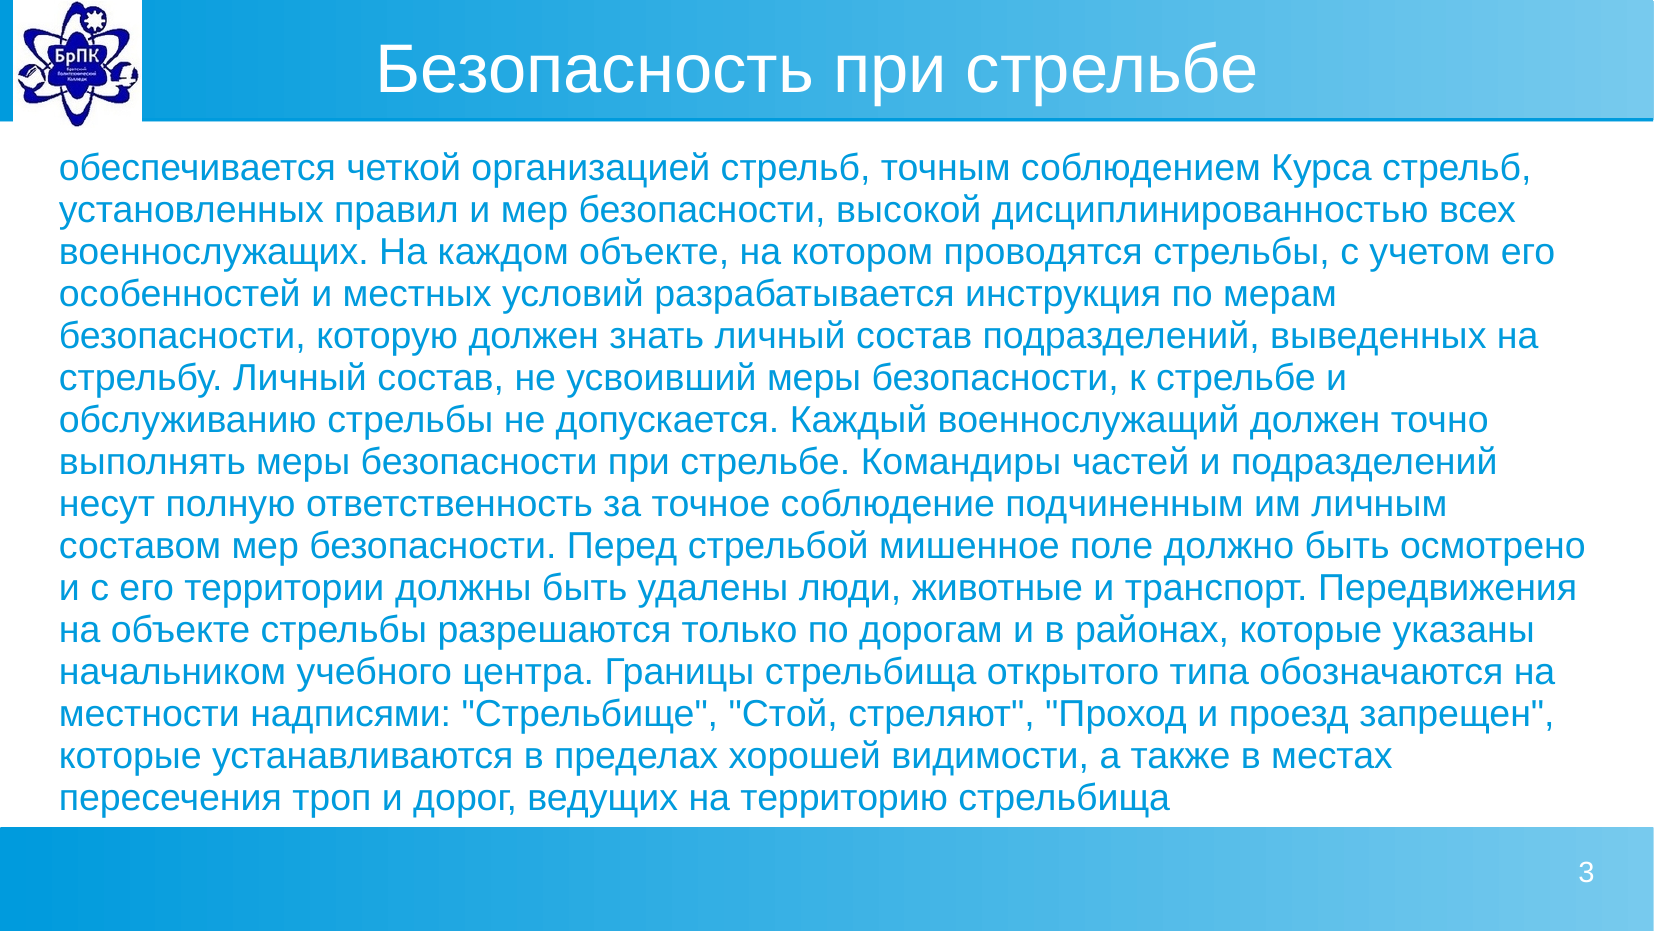

# Безопасность при стрельбе
обеспечивается четкой организацией стрельб, точным соблюдением Курса стрельб, установленных правил и мер безопасности, высокой дисциплинированностью всех военнослужащих. На каждом объекте, на котором проводятся стрельбы, с учетом его особенностей и местных условий разрабатывается инструкция по мерам безопасности, которую должен знать личный состав подразделений, выведенных на стрельбу. Личный состав, не усвоивший меры безопасности, к стрельбе и обслуживанию стрельбы не допускается. Каждый военнослужащий должен точно выполнять меры безопасности при стрельбе. Командиры частей и подразделений несут полную ответственность за точное соблюдение подчиненным им личным составом мер безопасности. Перед стрельбой мишенное поле должно быть осмотрено и с его территории должны быть удалены люди, животные и транспорт. Передвижения на объекте стрельбы разрешаются только по дорогам и в районах, которые указаны начальником учебного центра. Границы стрельбища открытого типа обозначаются на местности надписями: "Стрельбище", "Стой, стреляют", "Проход и проезд запрещен", которые устанавливаются в пределах хорошей видимости, а также в местах пересечения троп и дорог, ведущих на территорию стрельбища
3